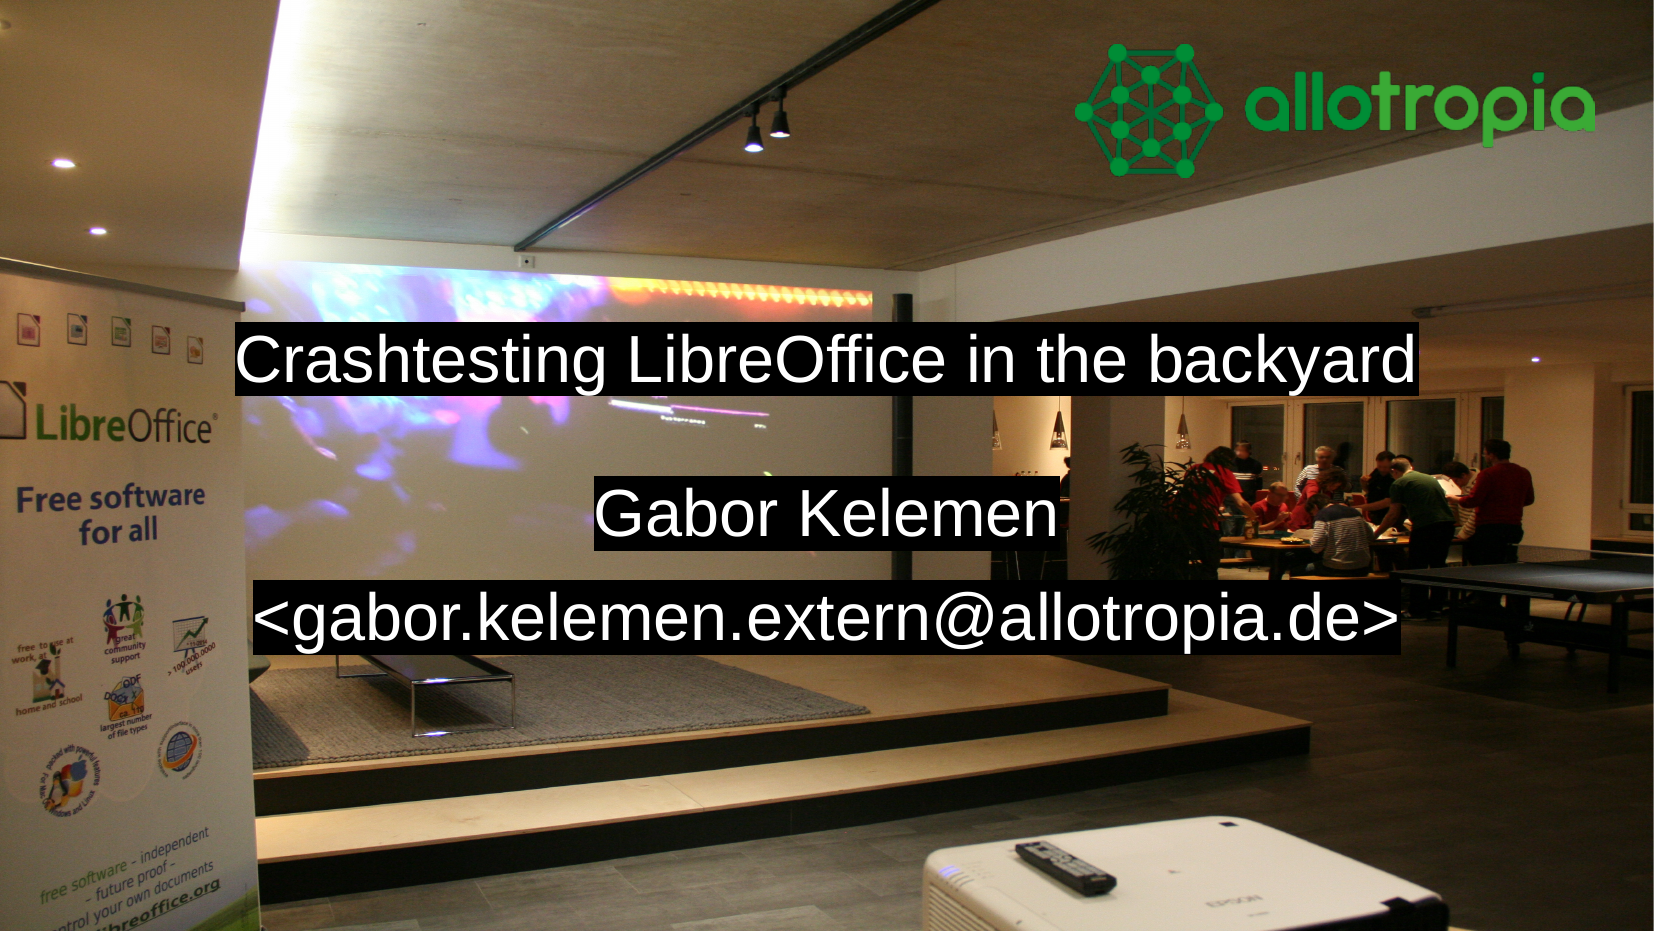

#
Crashtesting LibreOffice in the backyard
Gabor Kelemen
<gabor.kelemen.extern@allotropia.de>